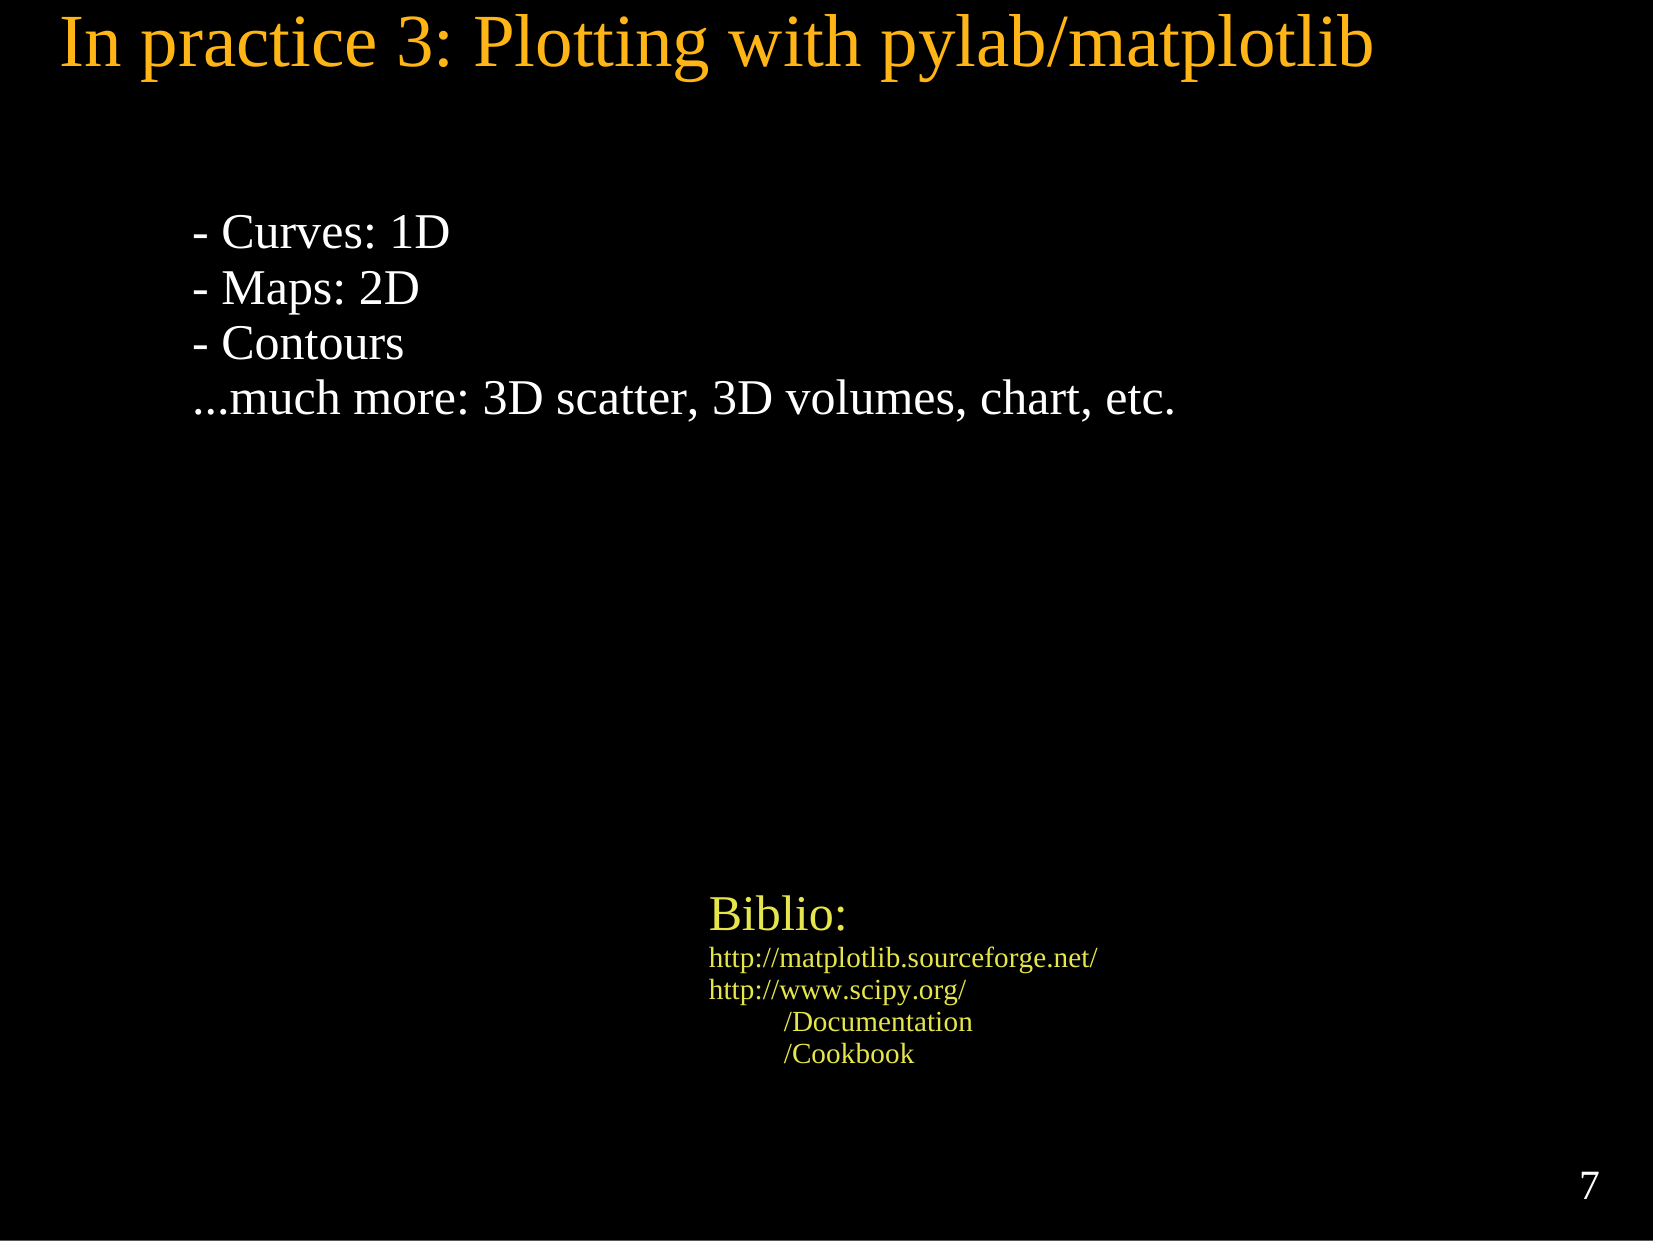

In practice 3: Plotting with pylab/matplotlib
- Curves: 1D
- Maps: 2D
- Contours
...much more: 3D scatter, 3D volumes, chart, etc.
Biblio:
http://matplotlib.sourceforge.net/
http://www.scipy.org/
	/Documentation
	/Cookbook